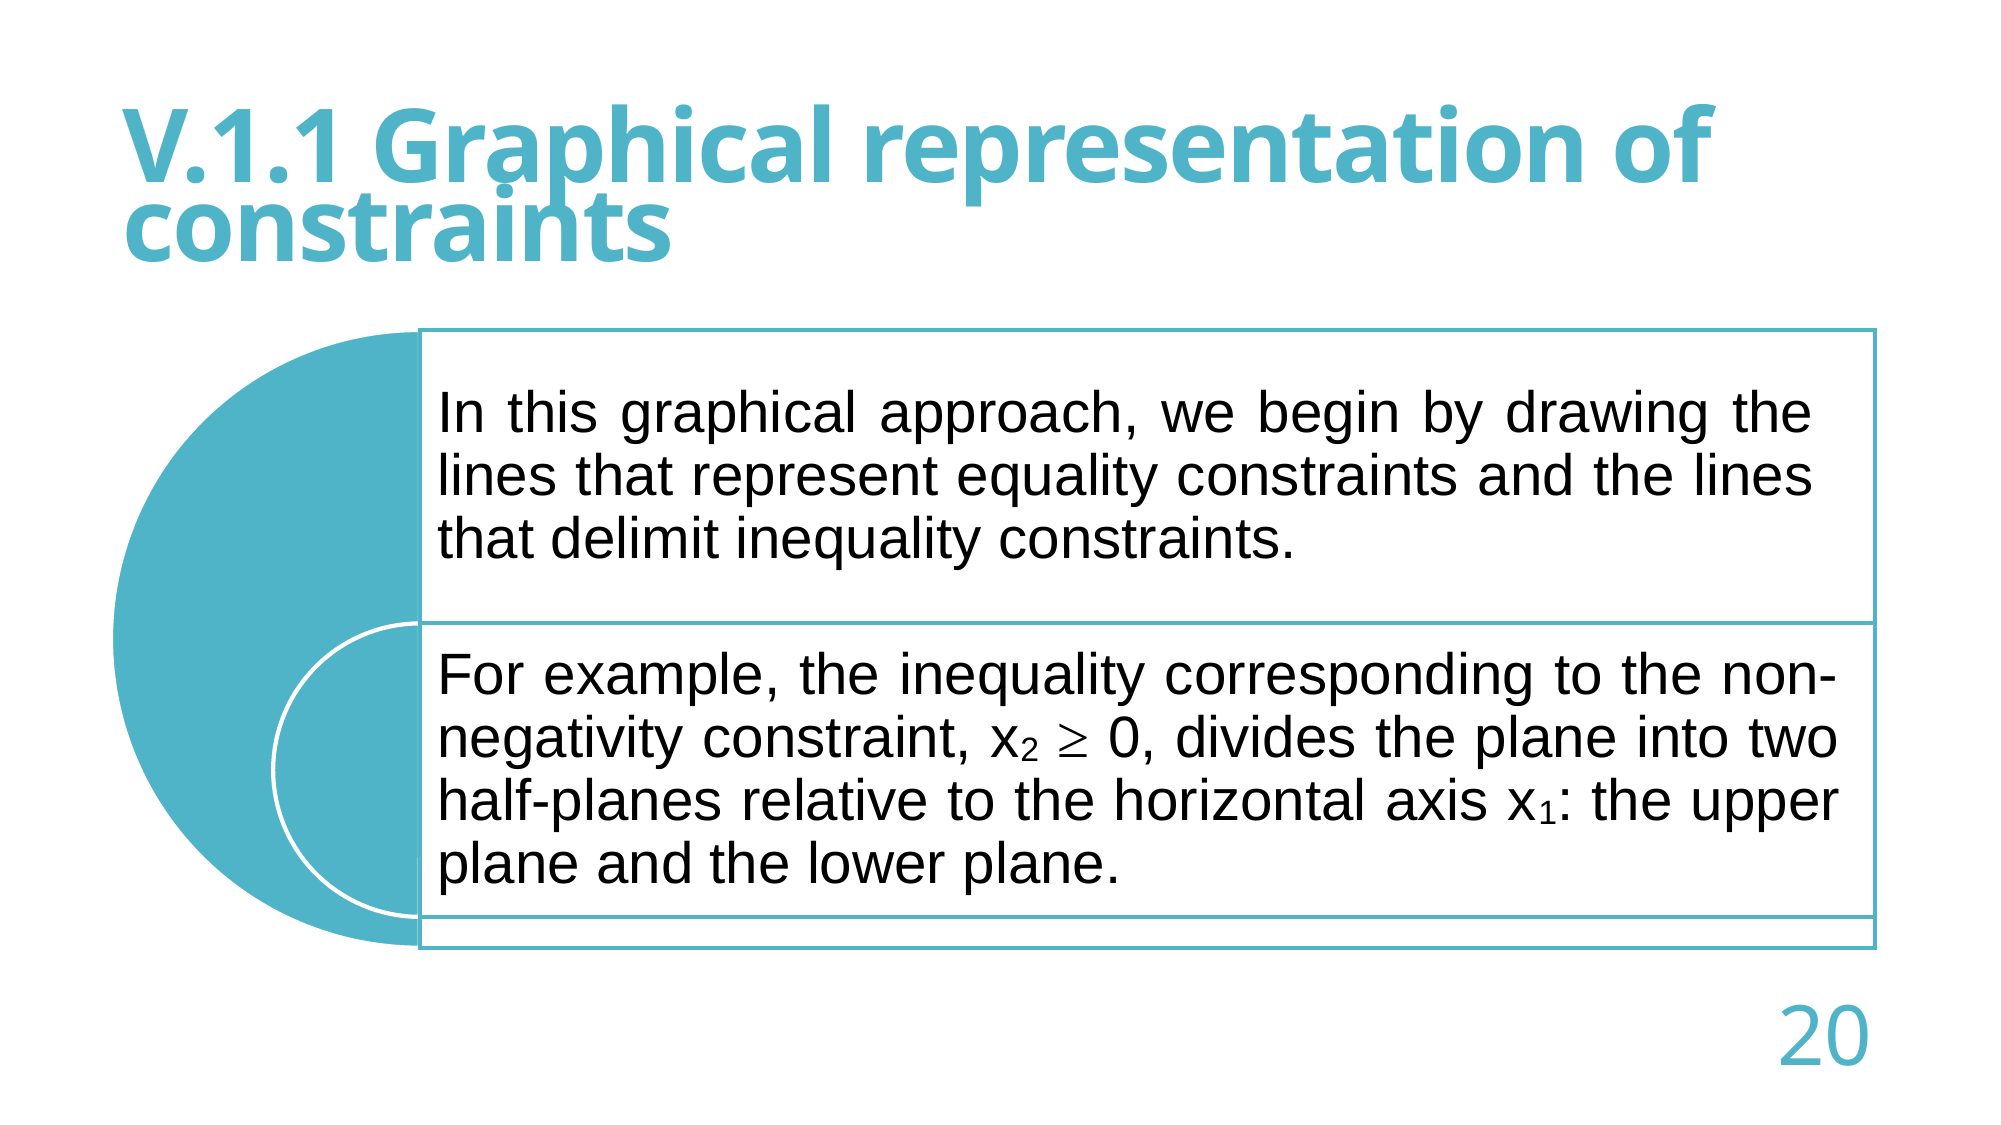

V.1.1 Graphical representation of constraints
In this graphical approach, we begin by drawing the lines that represent equality constraints and the lines that delimit inequality constraints.
For example, the inequality corresponding to the non-negativity constraint, x2 ≥ 0, divides the plane into two half-planes relative to the horizontal axis x1: the upper plane and the lower plane.